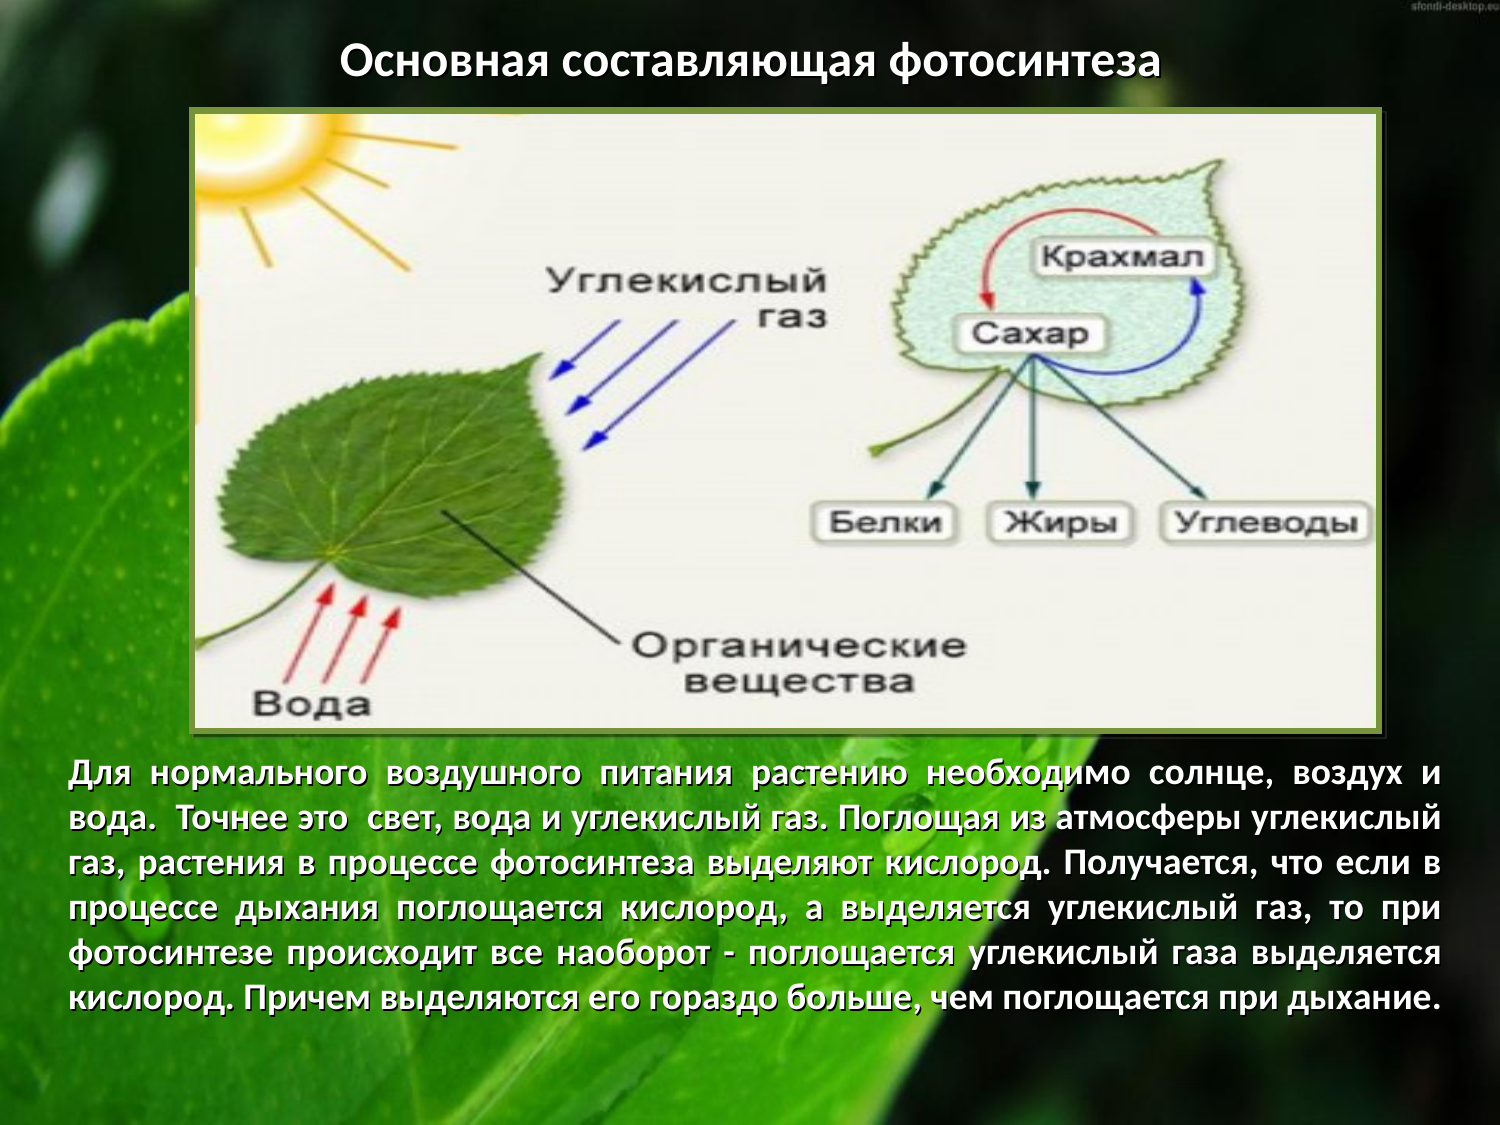

Основная составляющая фотосинтеза
Для нормального воздушного питания растению необходимо солнце, воздух и вода. Точнее это свет, вода и углекислый газ. Поглощая из атмосферы углекислый газ, растения в процессе фотосинтеза выделяют кислород. Получается, что если в процессе дыхания поглощается кислород, а выделяется углекислый газ, то при фотосинтезе происходит все наоборот - поглощается углекислый газа выделяется кислород. Причем выделяются его гораздо больше, чем поглощается при дыхание.